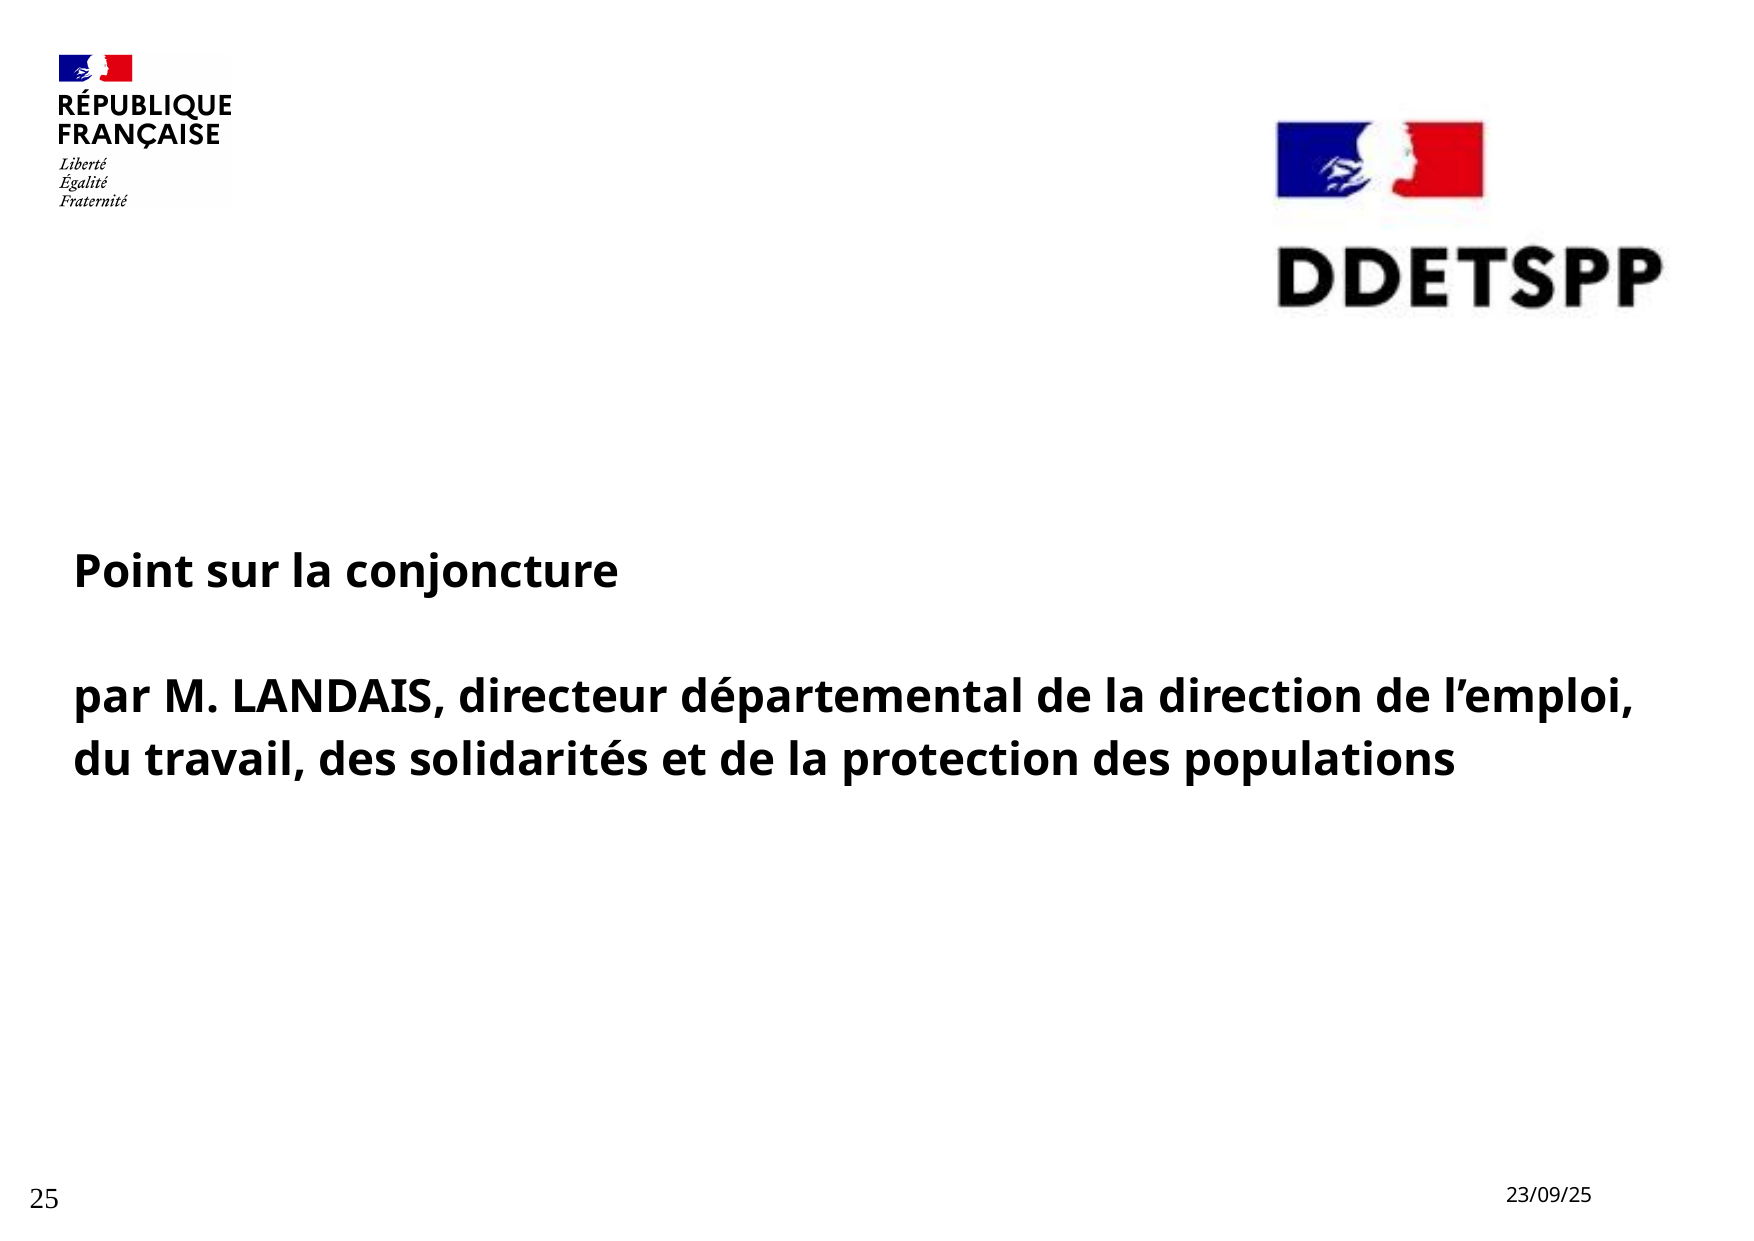

Point sur la conjoncture
par M. LANDAIS, directeur départemental de la direction de l’emploi, du travail, des solidarités et de la protection des populations